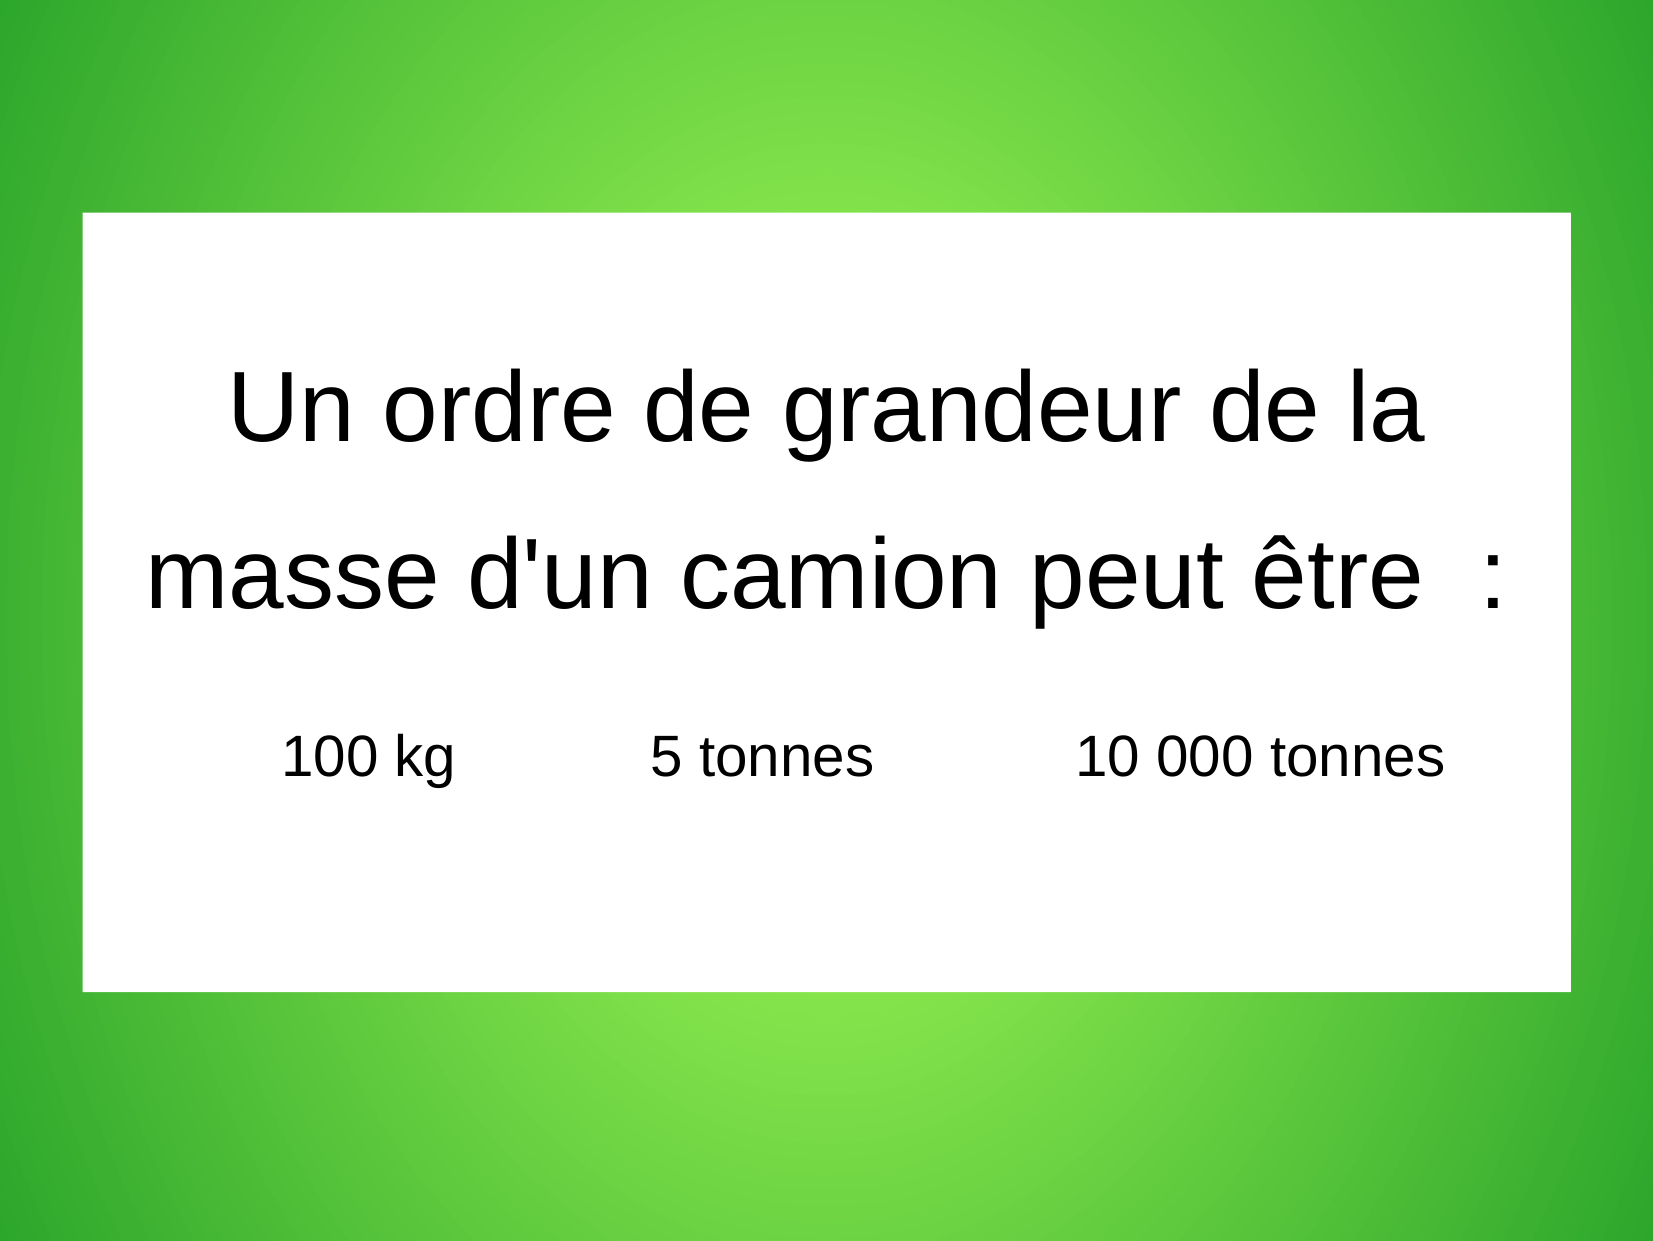

# Un ordre de grandeur de la masse d'un camion peut être  :
	100 kg	 	5 tonnes	 10 000 tonnes